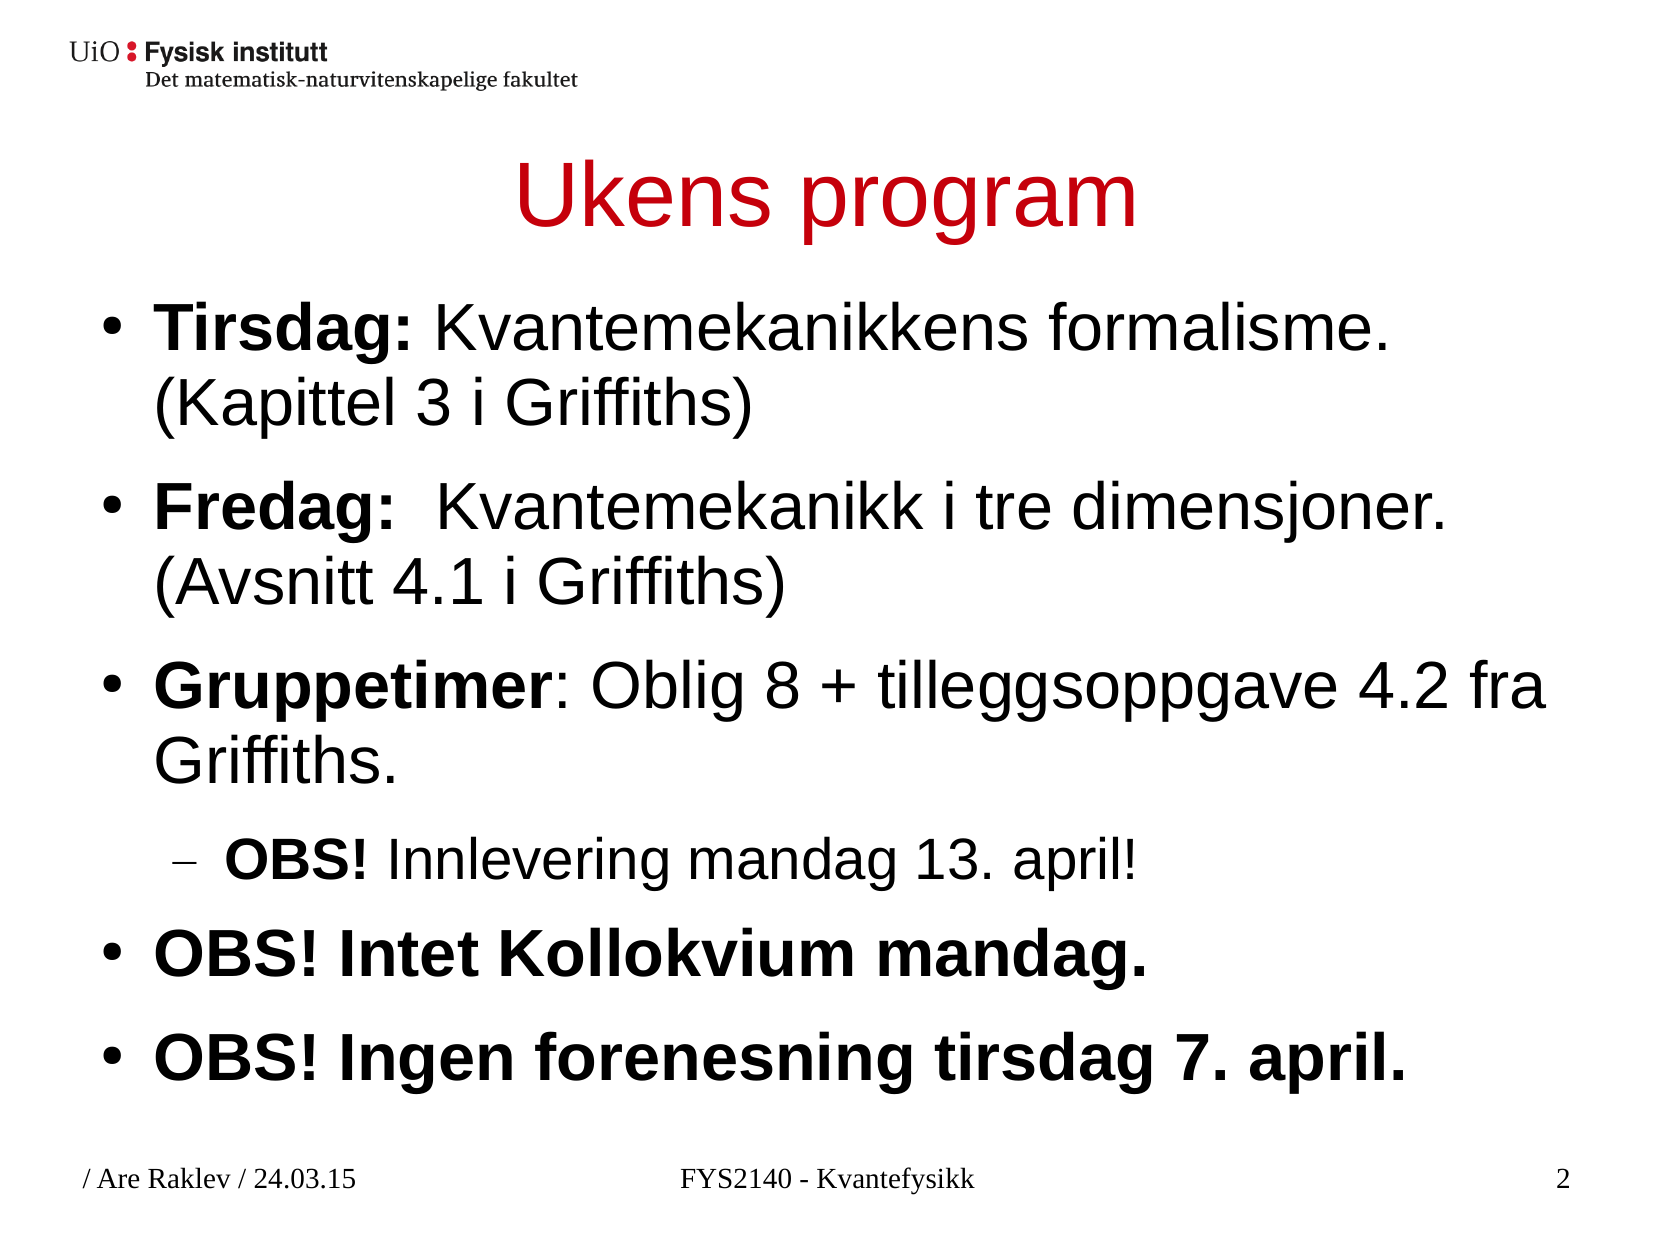

# Ukens program
Tirsdag: Kvantemekanikkens formalisme. (Kapittel 3 i Griffiths)
Fredag: Kvantemekanikk i tre dimensjoner. (Avsnitt 4.1 i Griffiths)
Gruppetimer: Oblig 8 + tilleggsoppgave 4.2 fra Griffiths.
OBS! Innlevering mandag 13. april!
OBS! Intet Kollokvium mandag.
OBS! Ingen forenesning tirsdag 7. april.
/ Are Raklev / 24.03.15
FYS2140 - Kvantefysikk
2